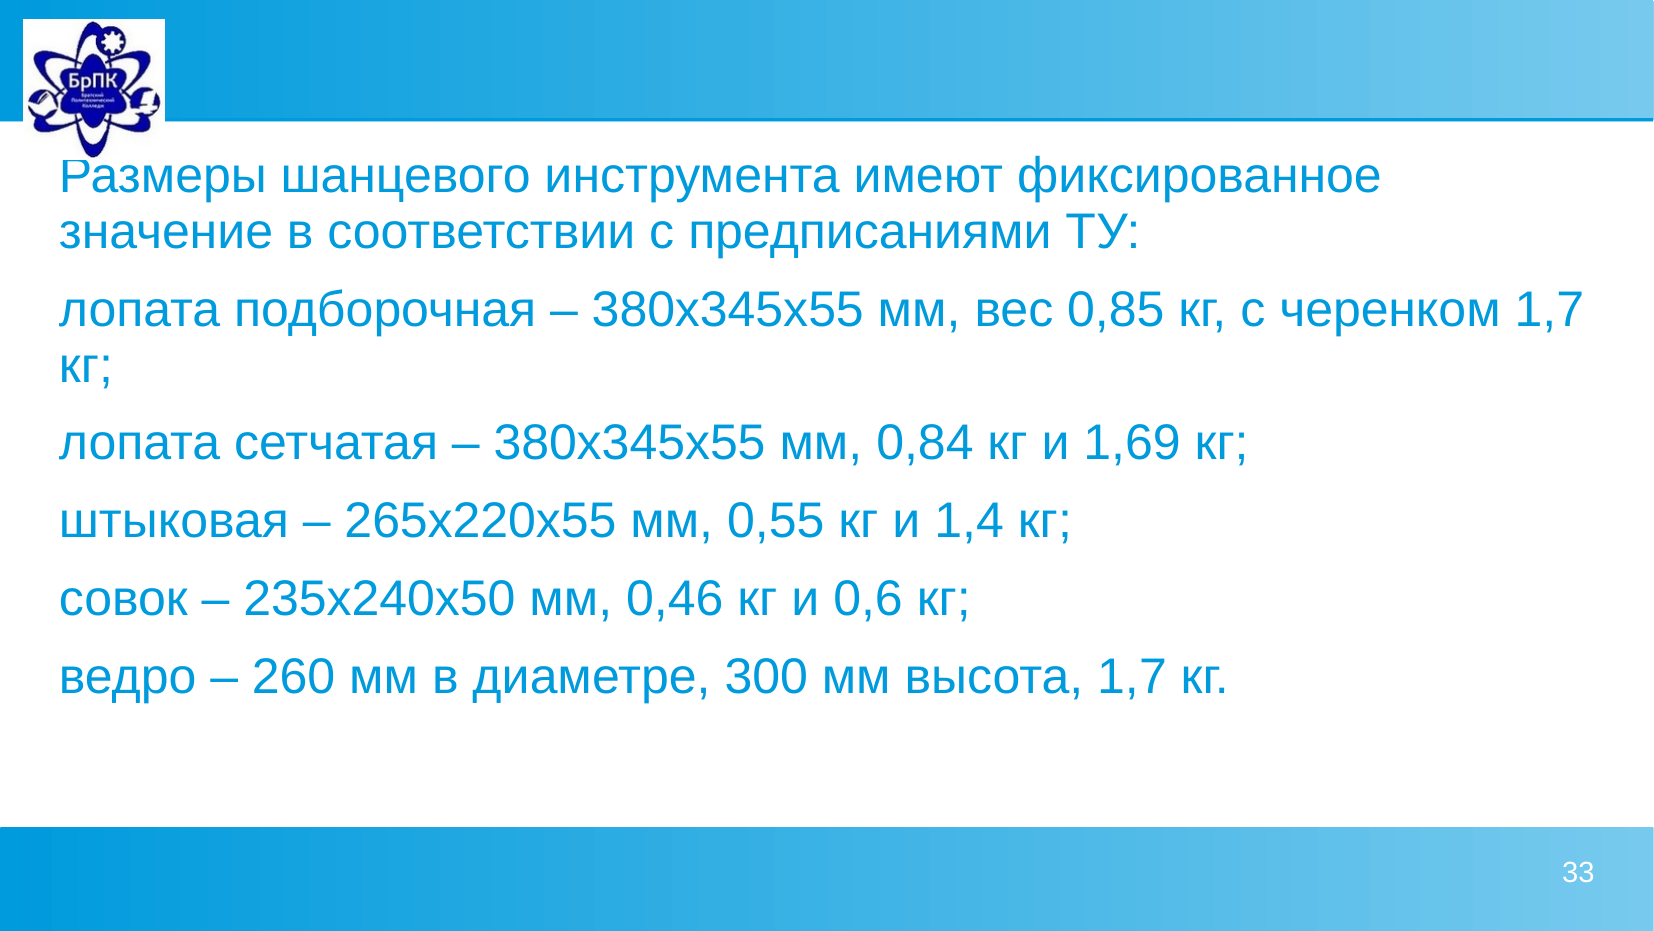

# Размеры шанцевого инструмента имеют фиксированное значение в соответствии с предписаниями ТУ:
лопата подборочная – 380х345х55 мм, вес 0,85 кг, с черенком 1,7 кг;
лопата сетчатая – 380х345х55 мм, 0,84 кг и 1,69 кг;
штыковая – 265х220х55 мм, 0,55 кг и 1,4 кг;
совок – 235х240х50 мм, 0,46 кг и 0,6 кг;
ведро – 260 мм в диаметре, 300 мм высота, 1,7 кг.
33